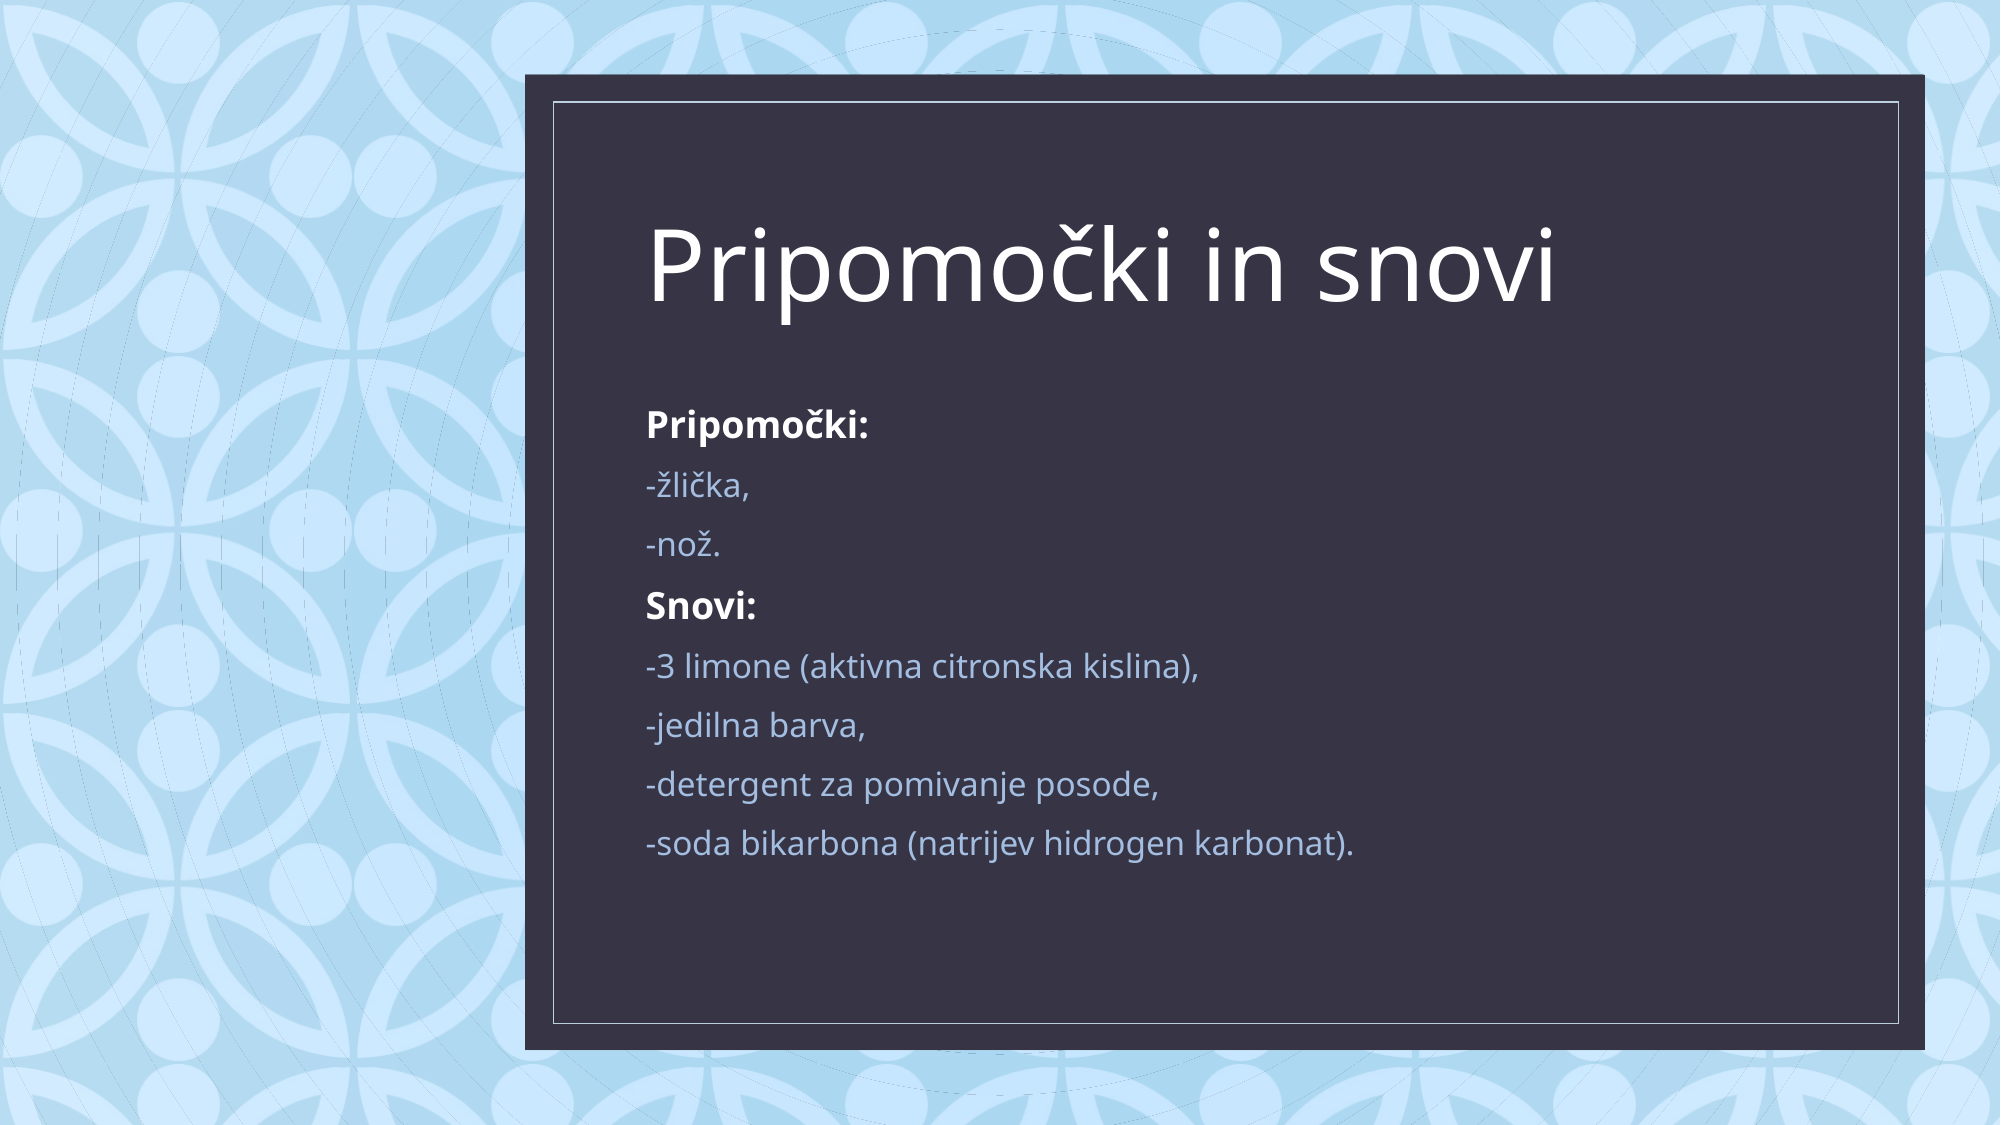

# Pripomočki in snovi
Pripomočki:
-žlička,
-nož.
Snovi:
-3 limone (aktivna citronska kislina),
-jedilna barva,
-detergent za pomivanje posode,
-soda bikarbona (natrijev hidrogen karbonat).